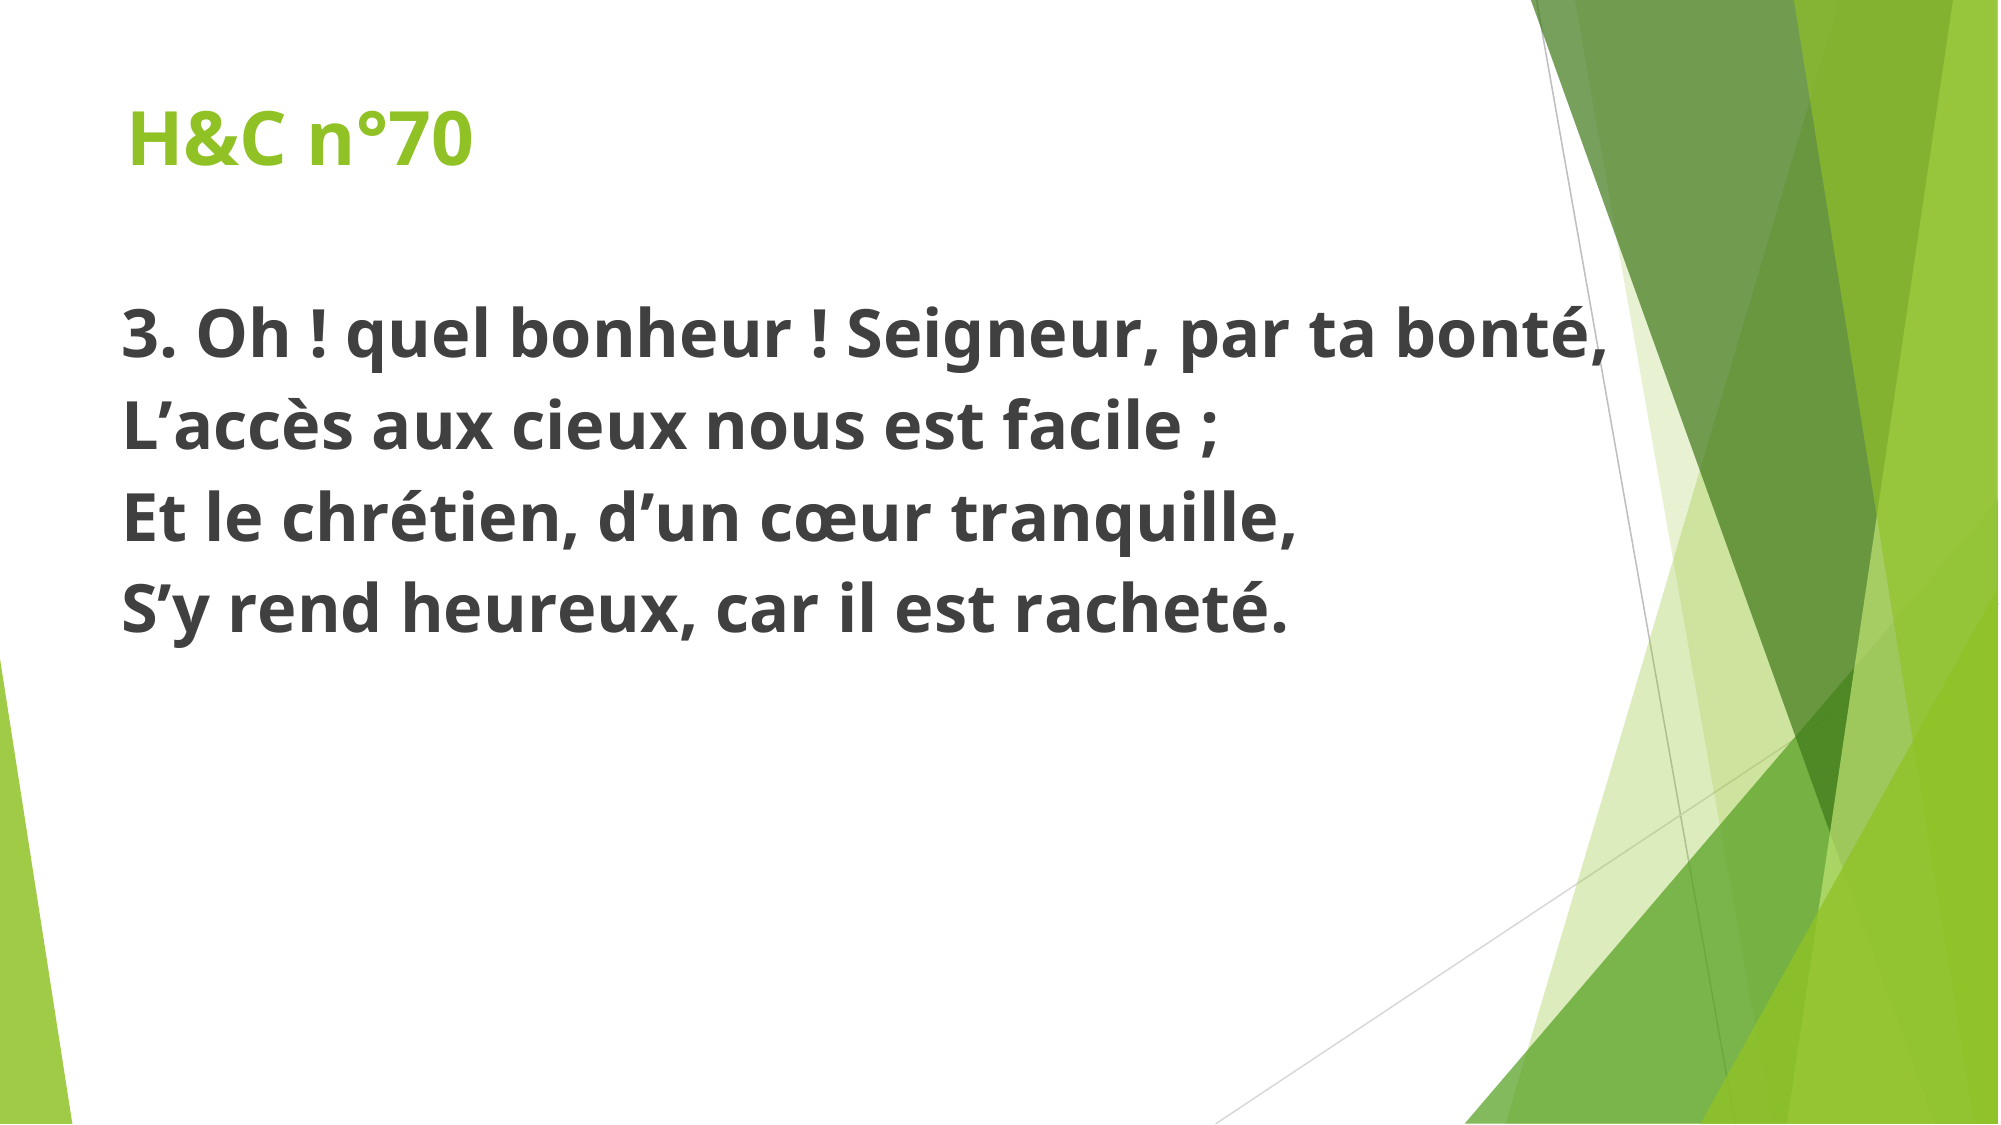

H&C n°70
3. Oh ! quel bonheur ! Seigneur, par ta bonté,
L’accès aux cieux nous est facile ;
Et le chrétien, d’un cœur tranquille,
S’y rend heureux, car il est racheté.